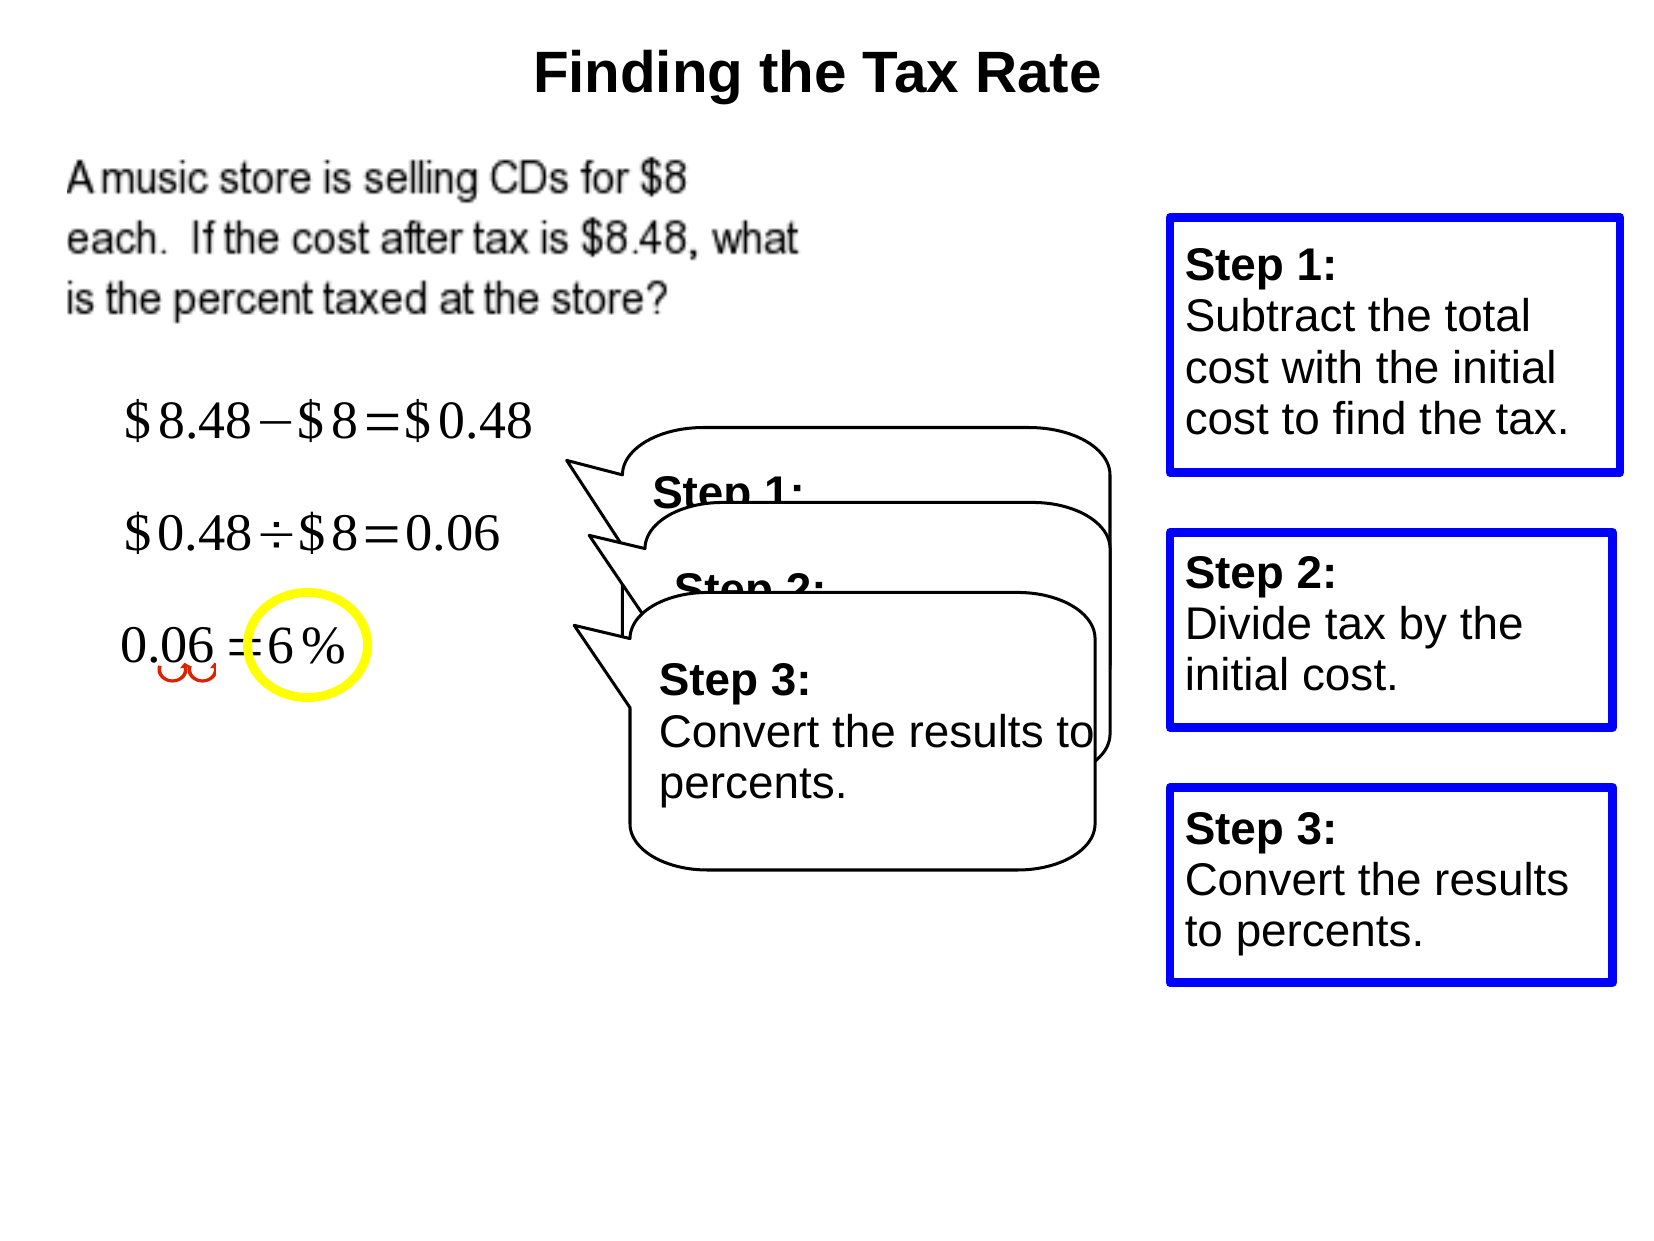

Finding the Tax Rate
Step 1:
Subtract the total cost with the initial cost to find the tax.
Step 2:
Divide tax by the initial cost.
Step 3:
Convert the results to percents.
Step 1:
Subtract the total cost
with the initial cost to
find the tax.
Step 2:
Divide tax by the
initial cost.
Step 3:
Convert the results to
percents.